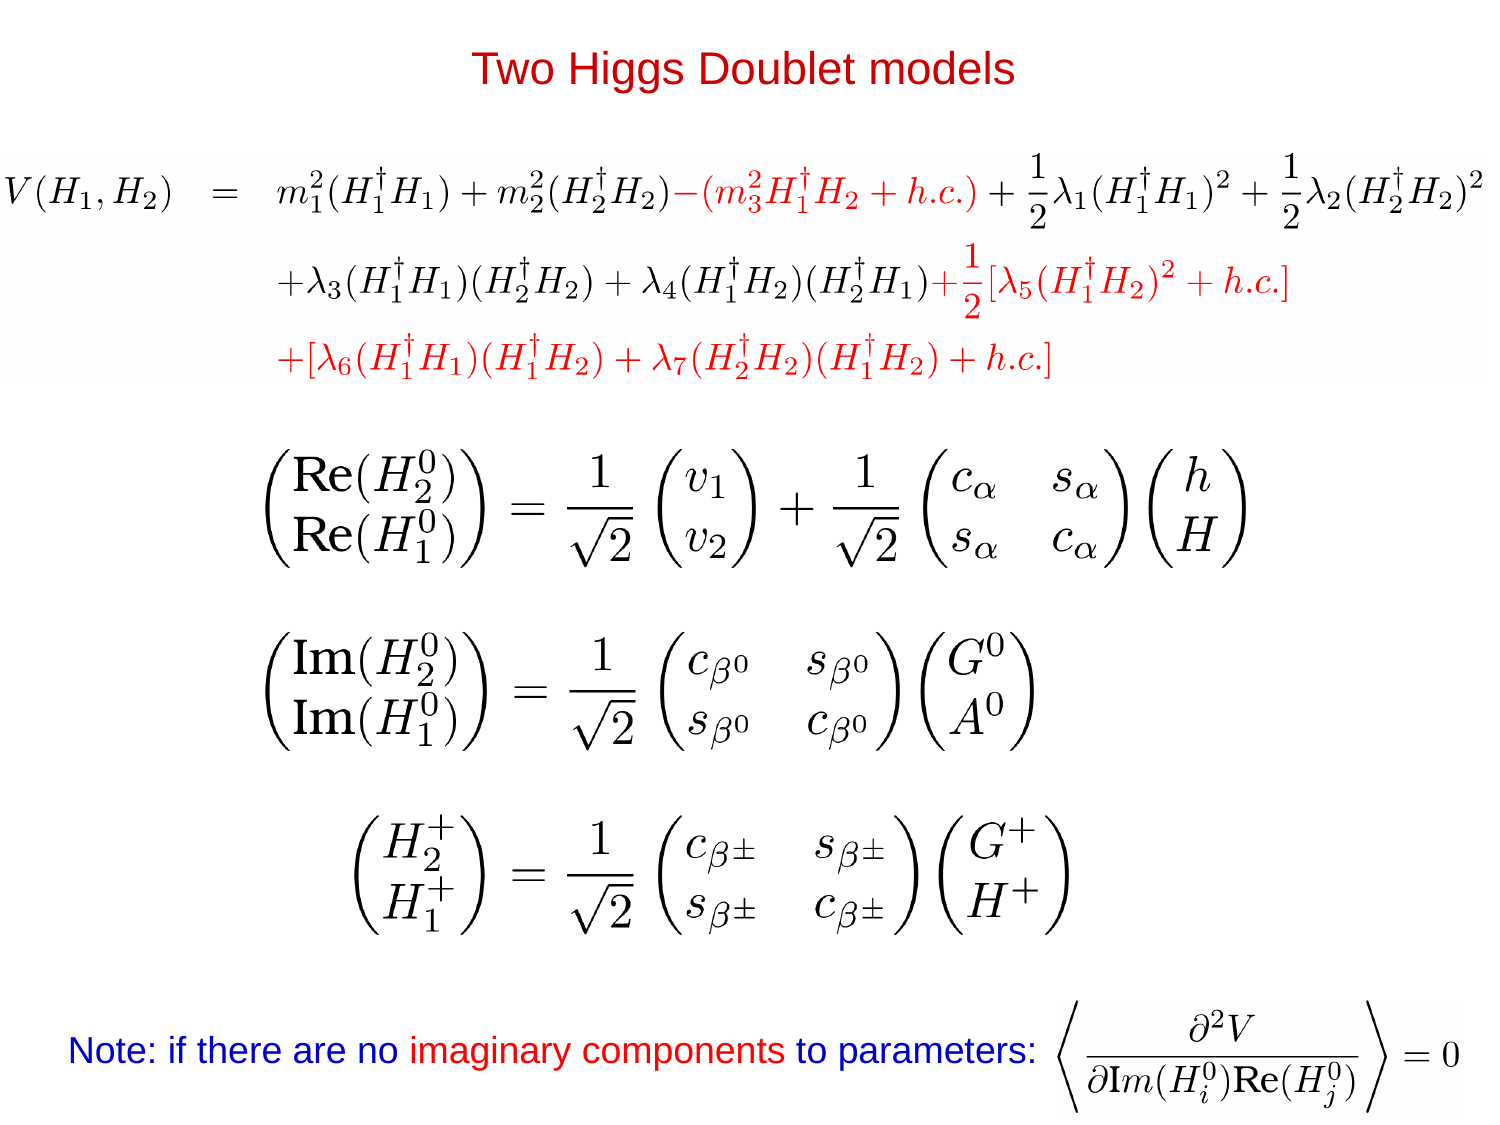

Two Higgs Doublet models
Note: if there are no imaginary components to parameters: